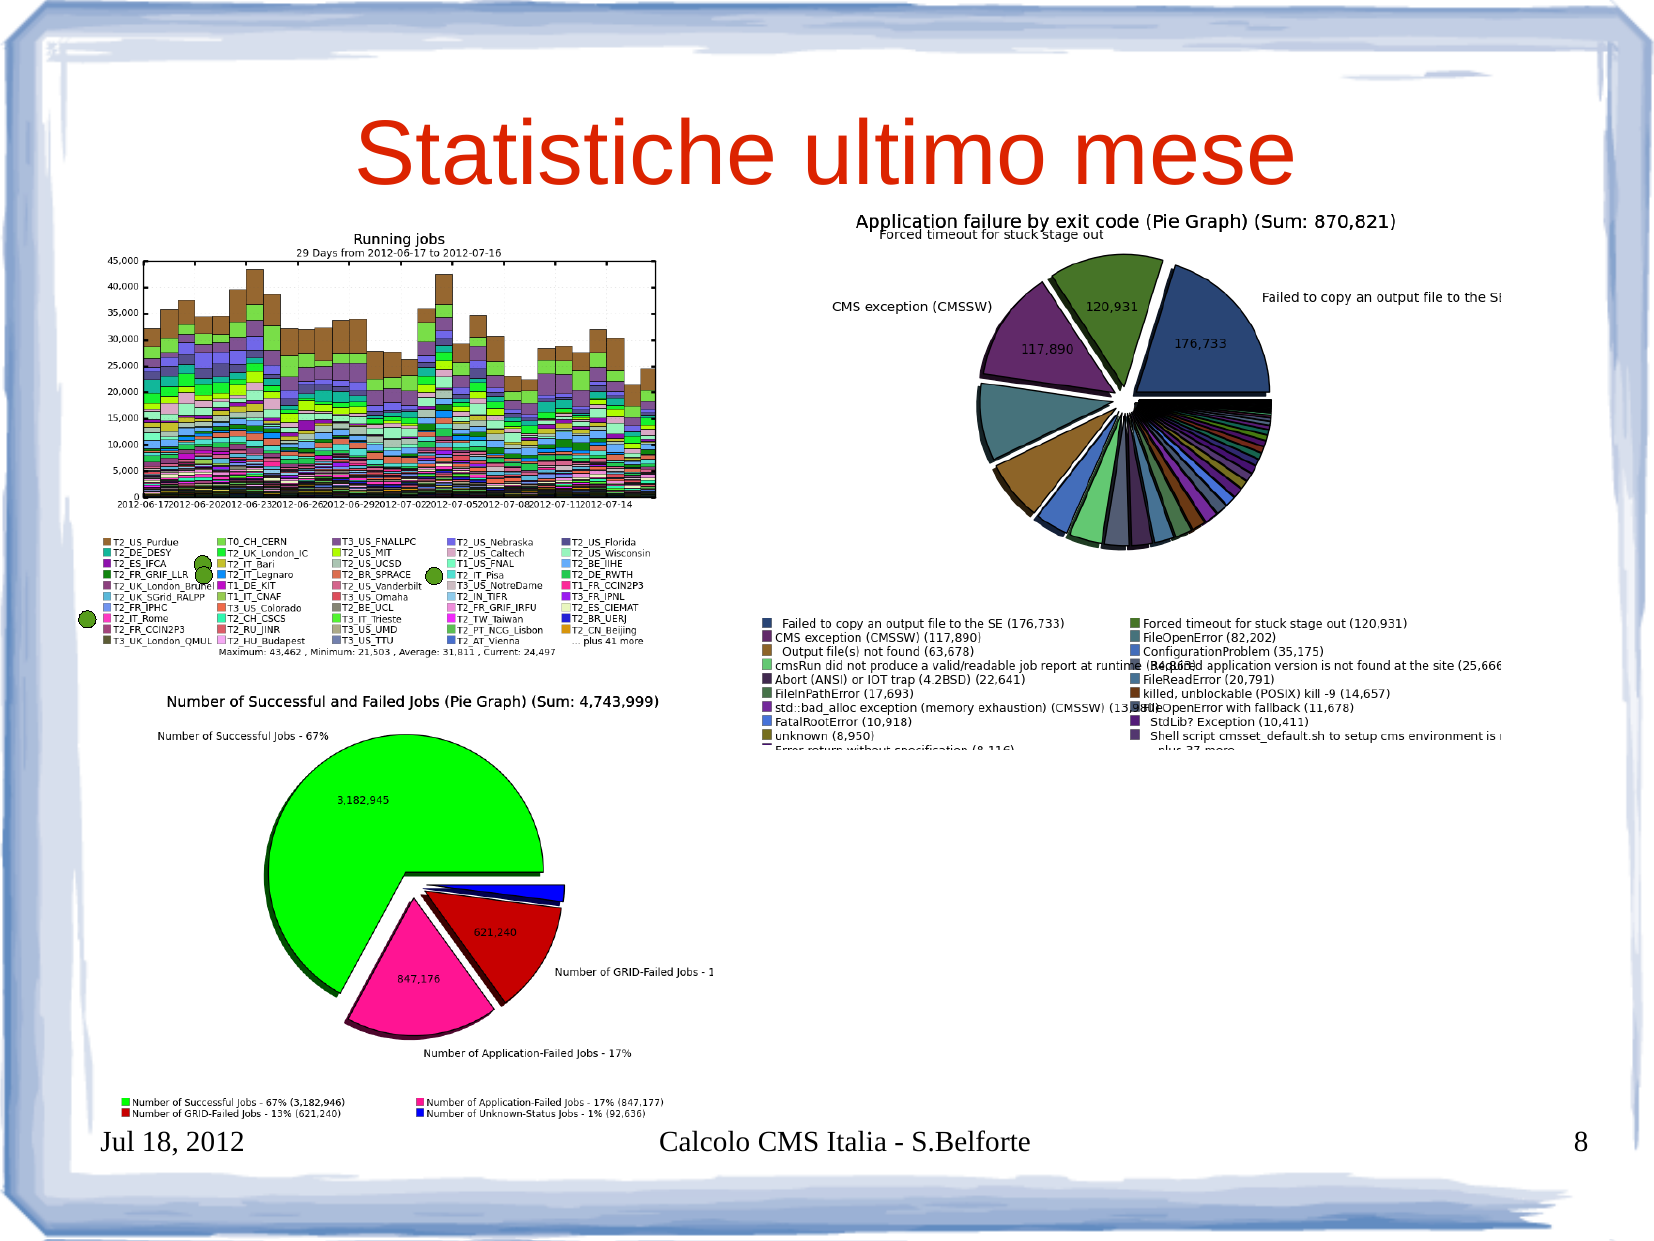

# Statistiche ultimo mese
Jul 18, 2012
Calcolo CMS Italia - S.Belforte
8